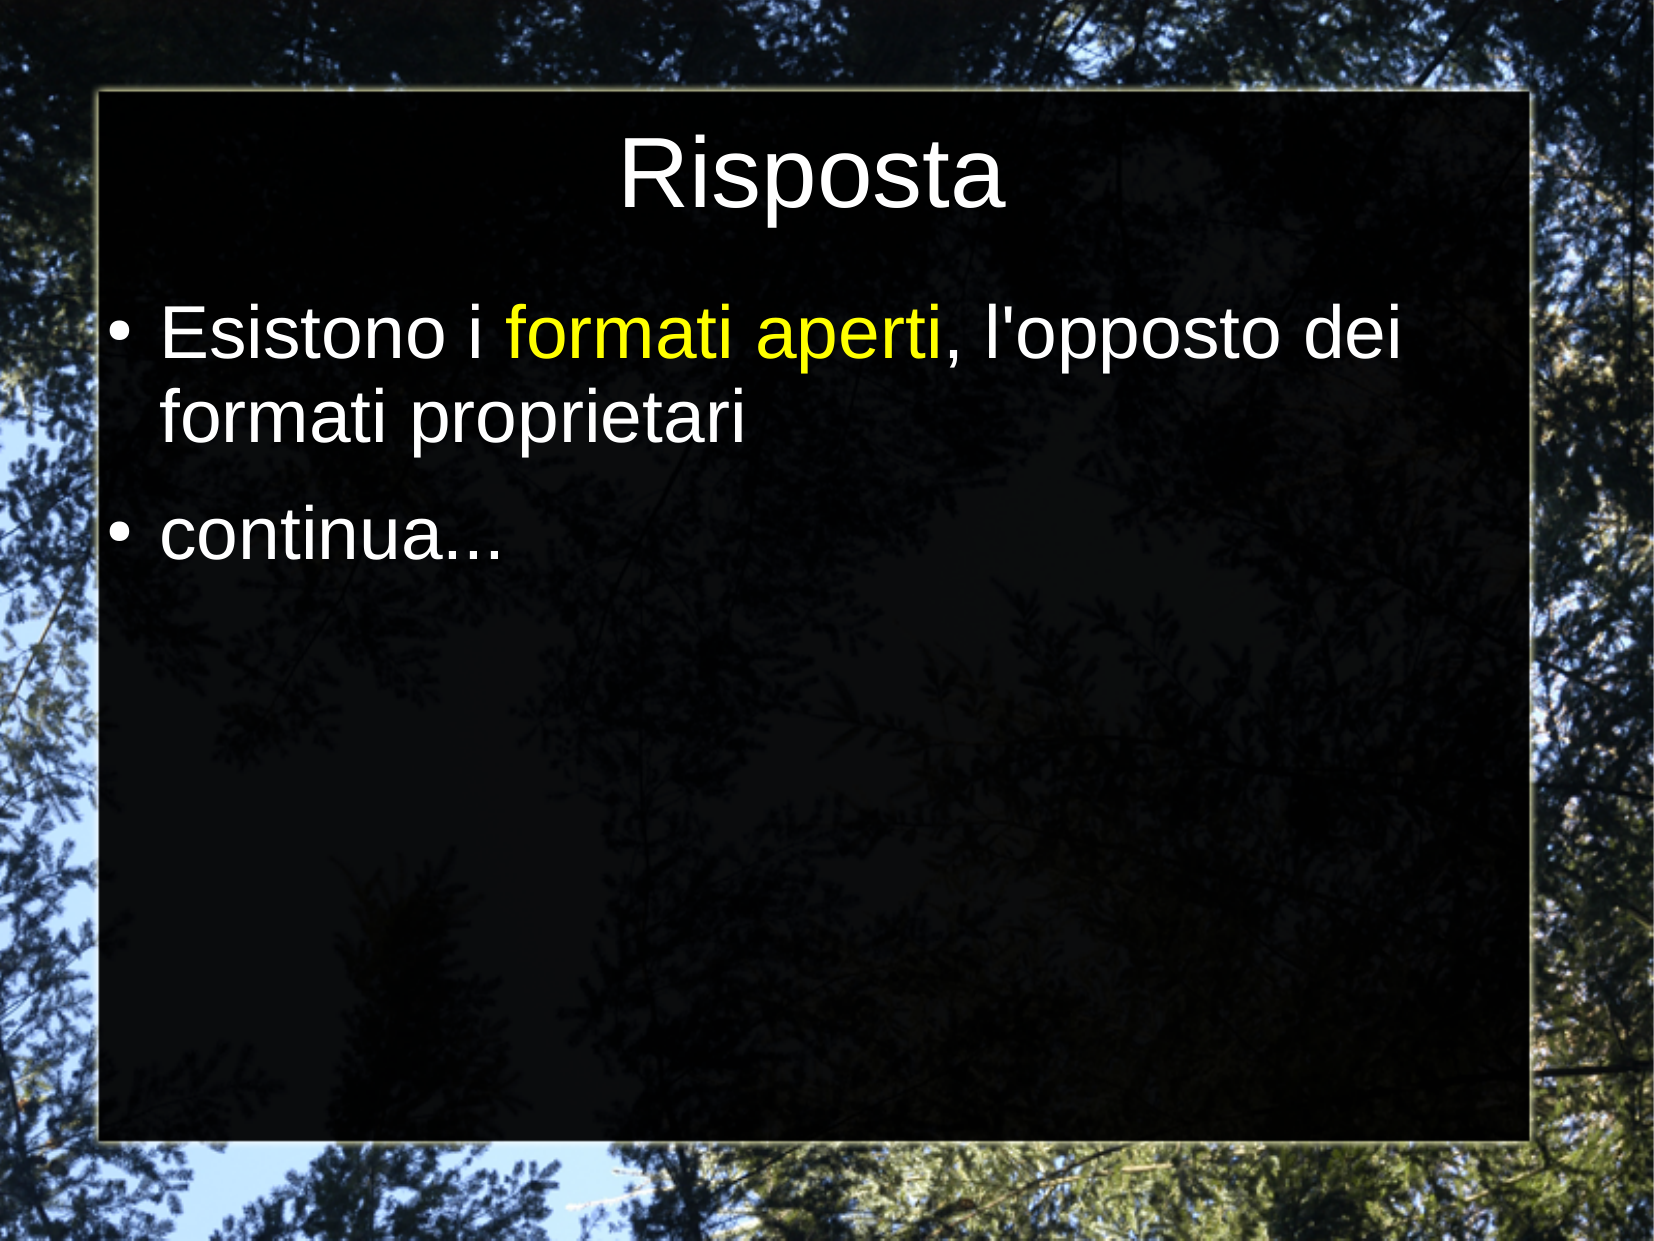

# Risposta
Esistono i formati aperti, l'opposto dei formati proprietari
continua...